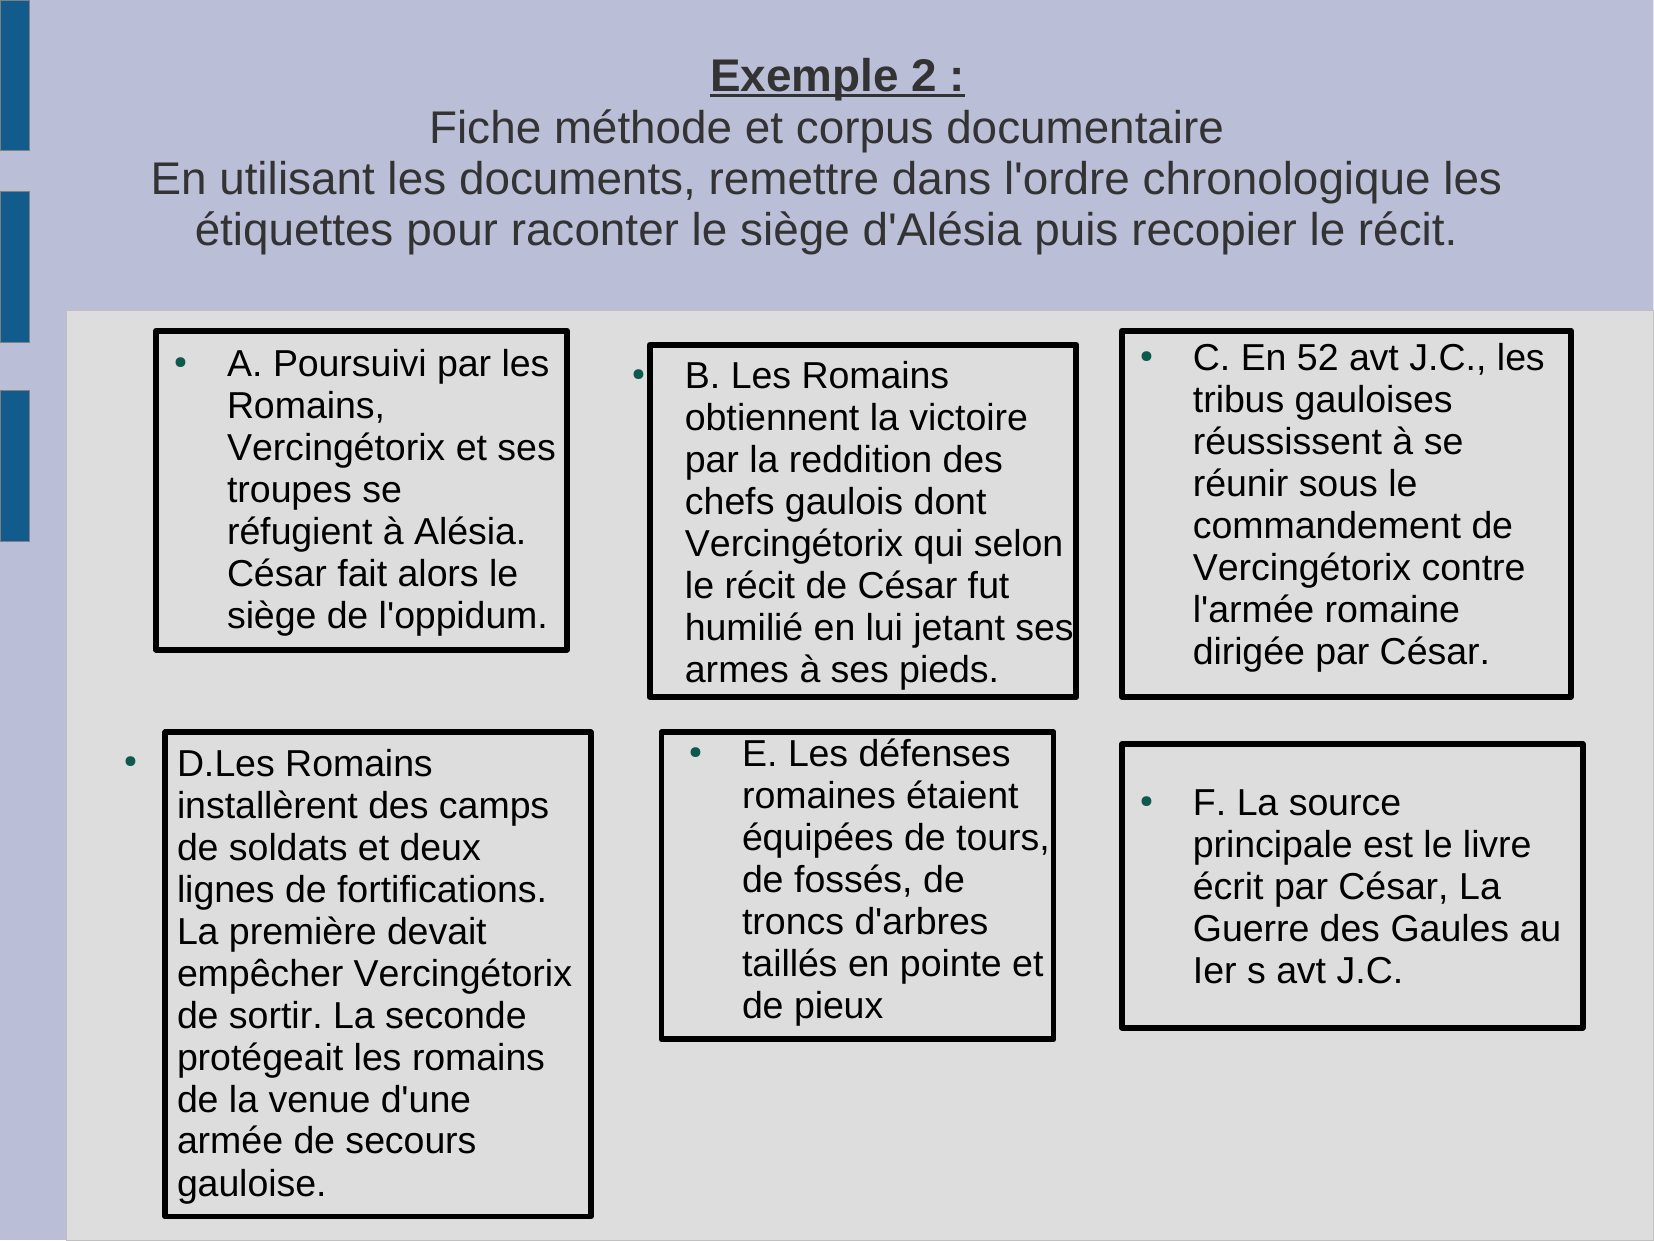

# Exemple 2 : Fiche méthode et corpus documentaire En utilisant les documents, remettre dans l'ordre chronologique les étiquettes pour raconter le siège d'Alésia puis recopier le récit.
C. En 52 avt J.C., les tribus gauloises réussissent à se réunir sous le commandement de Vercingétorix contre l'armée romaine dirigée par César.
A. Poursuivi par les Romains, Vercingétorix et ses troupes se réfugient à Alésia. César fait alors le siège de l'oppidum.
B. Les Romains obtiennent la victoire par la reddition des chefs gaulois dont Vercingétorix qui selon le récit de César fut humilié en lui jetant ses armes à ses pieds.
E. Les défenses romaines étaient équipées de tours, de fossés, de troncs d'arbres taillés en pointe et de pieux
D.Les Romains installèrent des camps de soldats et deux lignes de fortifications. La première devait empêcher Vercingétorix de sortir. La seconde protégeait les romains de la venue d'une armée de secours gauloise.
F. La source principale est le livre écrit par César, La Guerre des Gaules au Ier s avt J.C.